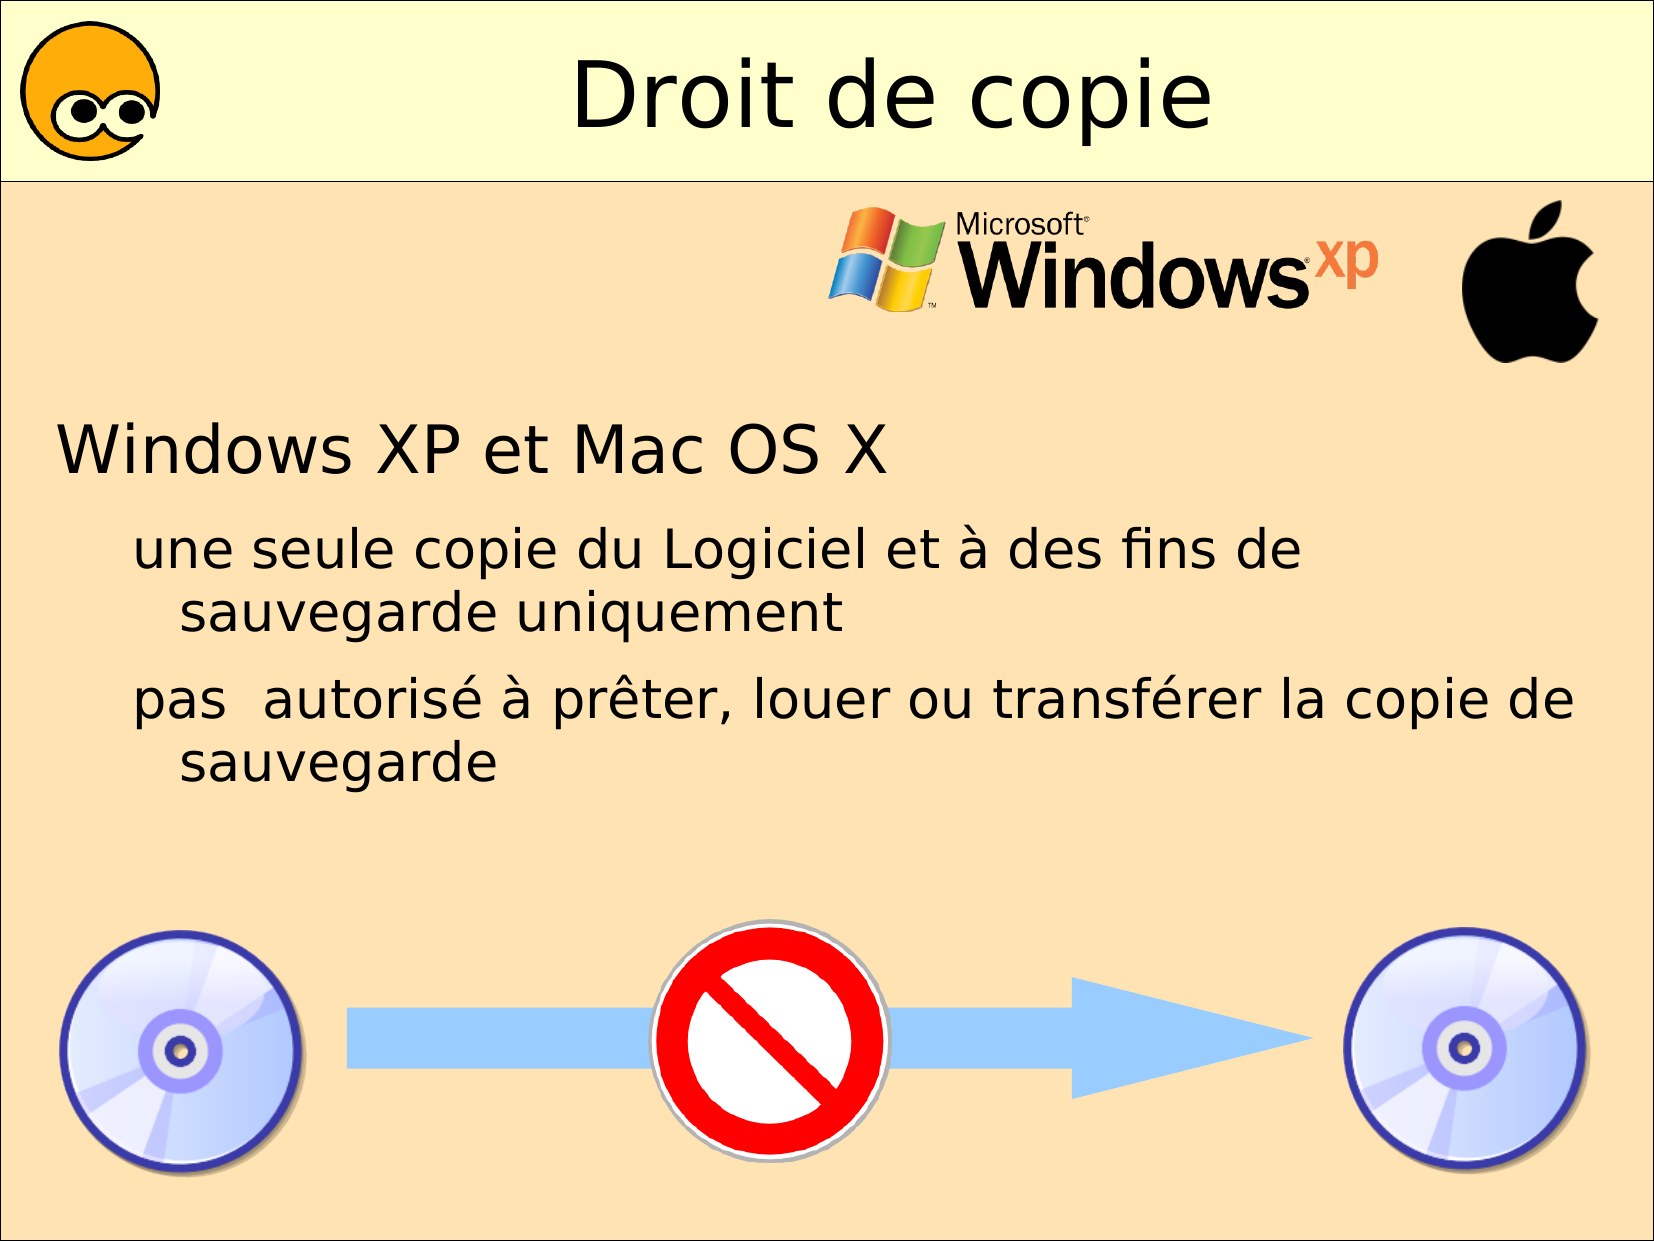

# Droit de copie
Windows XP et Mac OS X
une seule copie du Logiciel et à des fins de sauvegarde uniquement
pas autorisé à prêter, louer ou transférer la copie de sauvegarde